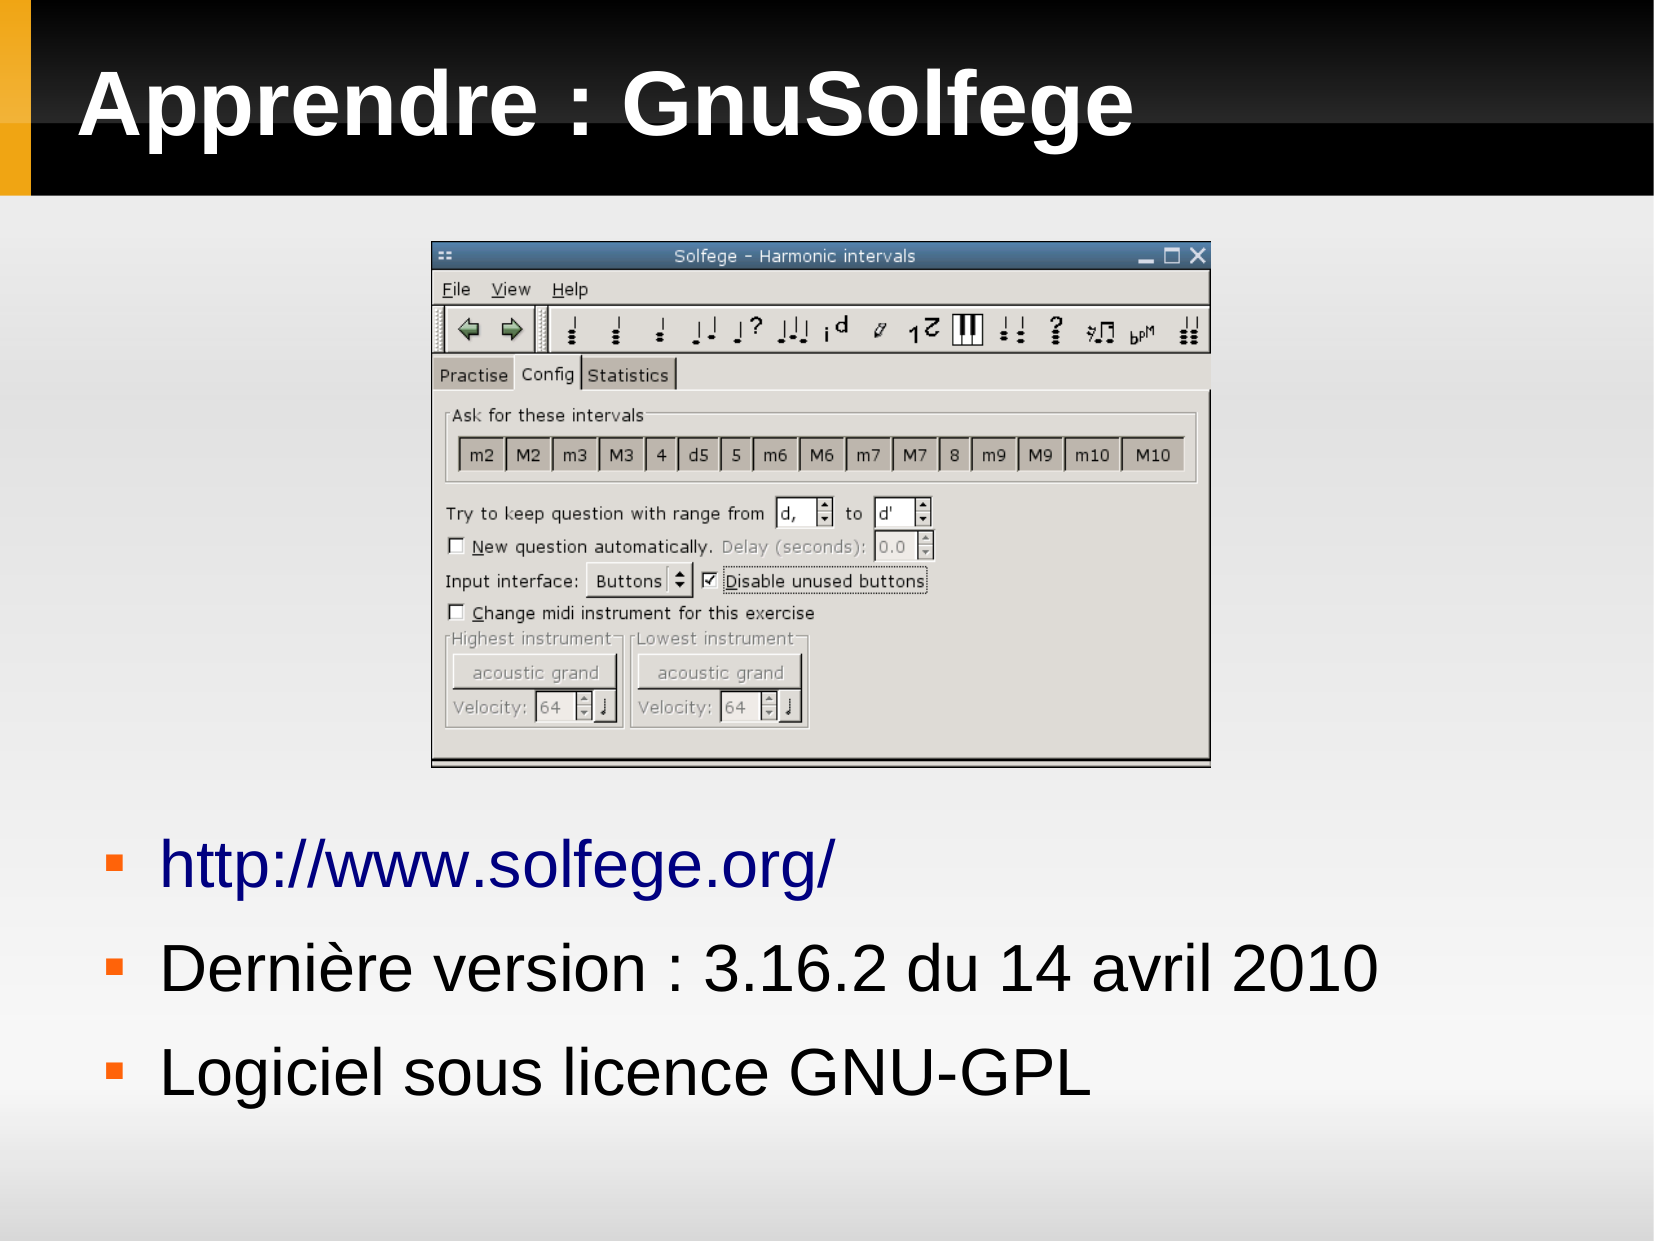

# Apprendre : GnuSolfege
http://www.solfege.org/
Dernière version : 3.16.2 du 14 avril 2010
Logiciel sous licence GNU-GPL